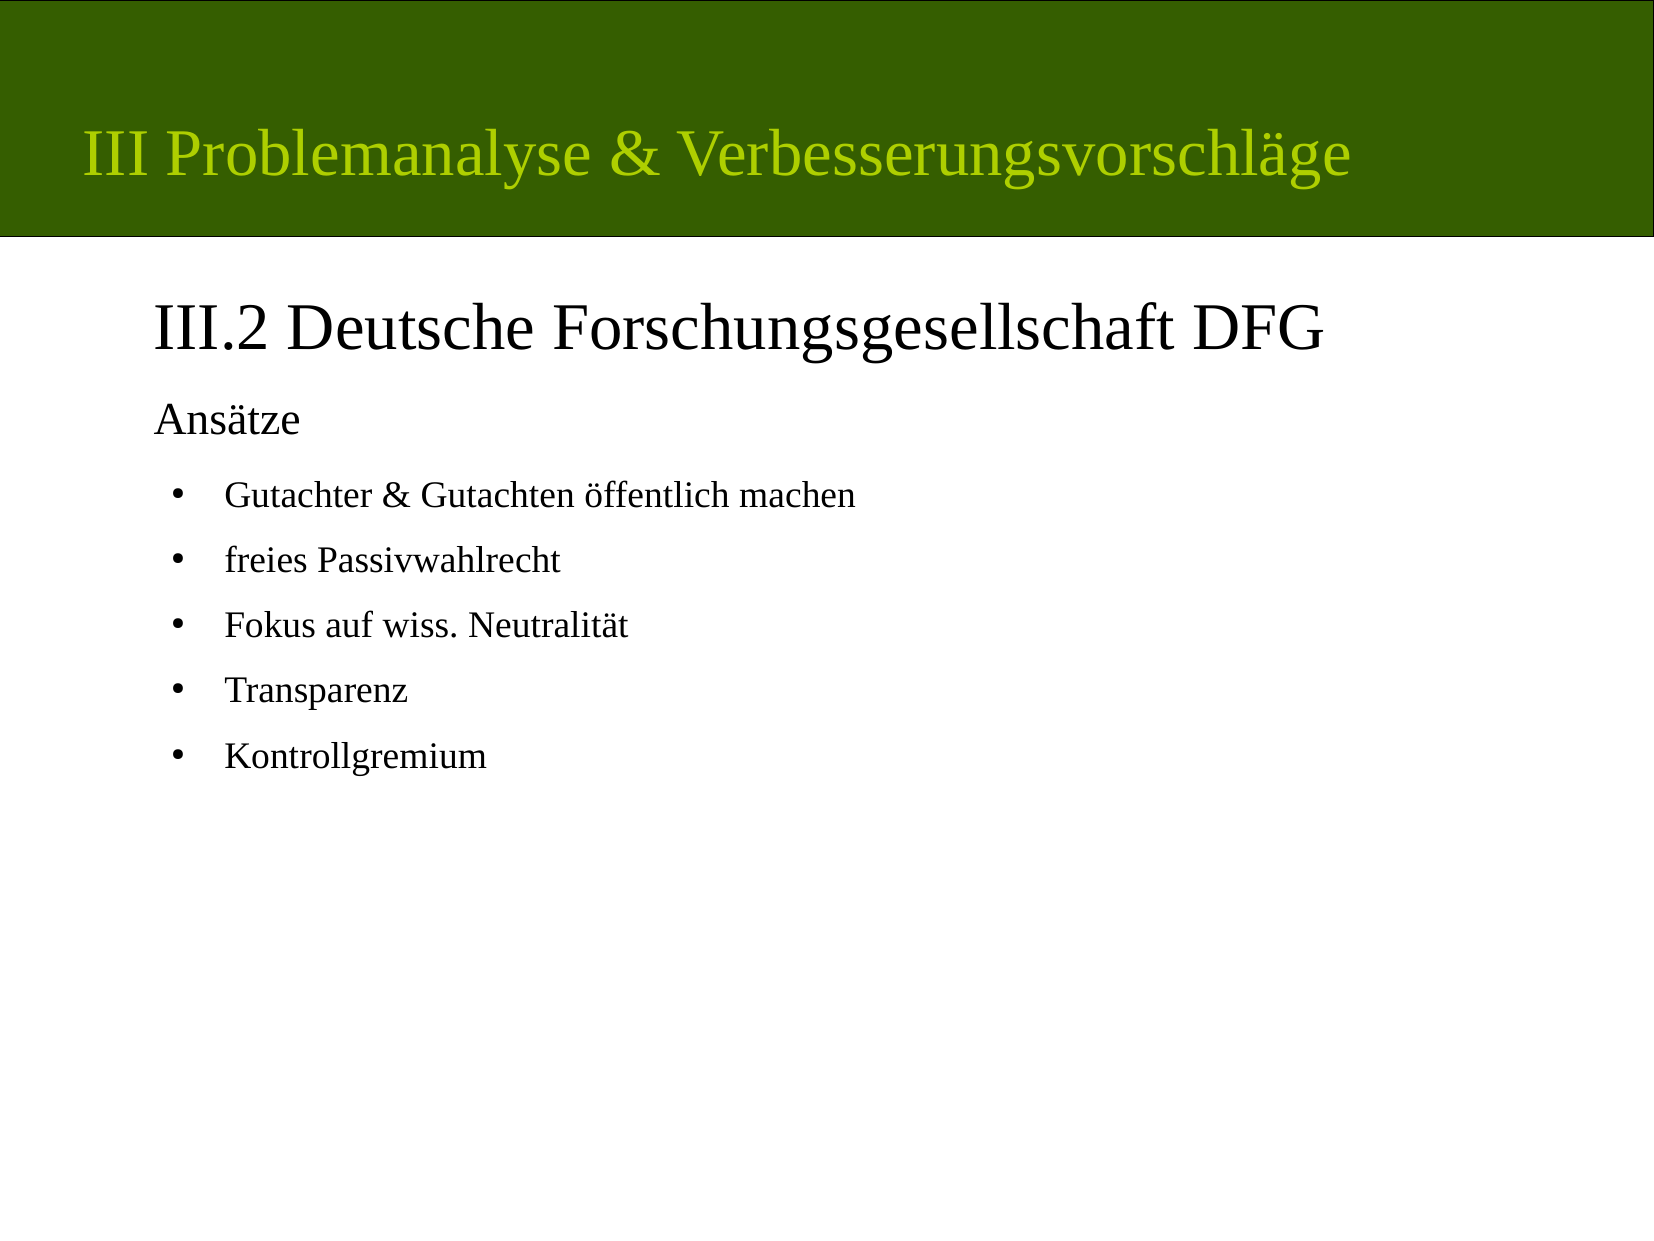

# III Problemanalyse & Verbesserungsvorschläge
III.2 Deutsche Forschungsgesellschaft DFG
Ansätze
Gutachter & Gutachten öffentlich machen
freies Passivwahlrecht
Fokus auf wiss. Neutralität
Transparenz
Kontrollgremium